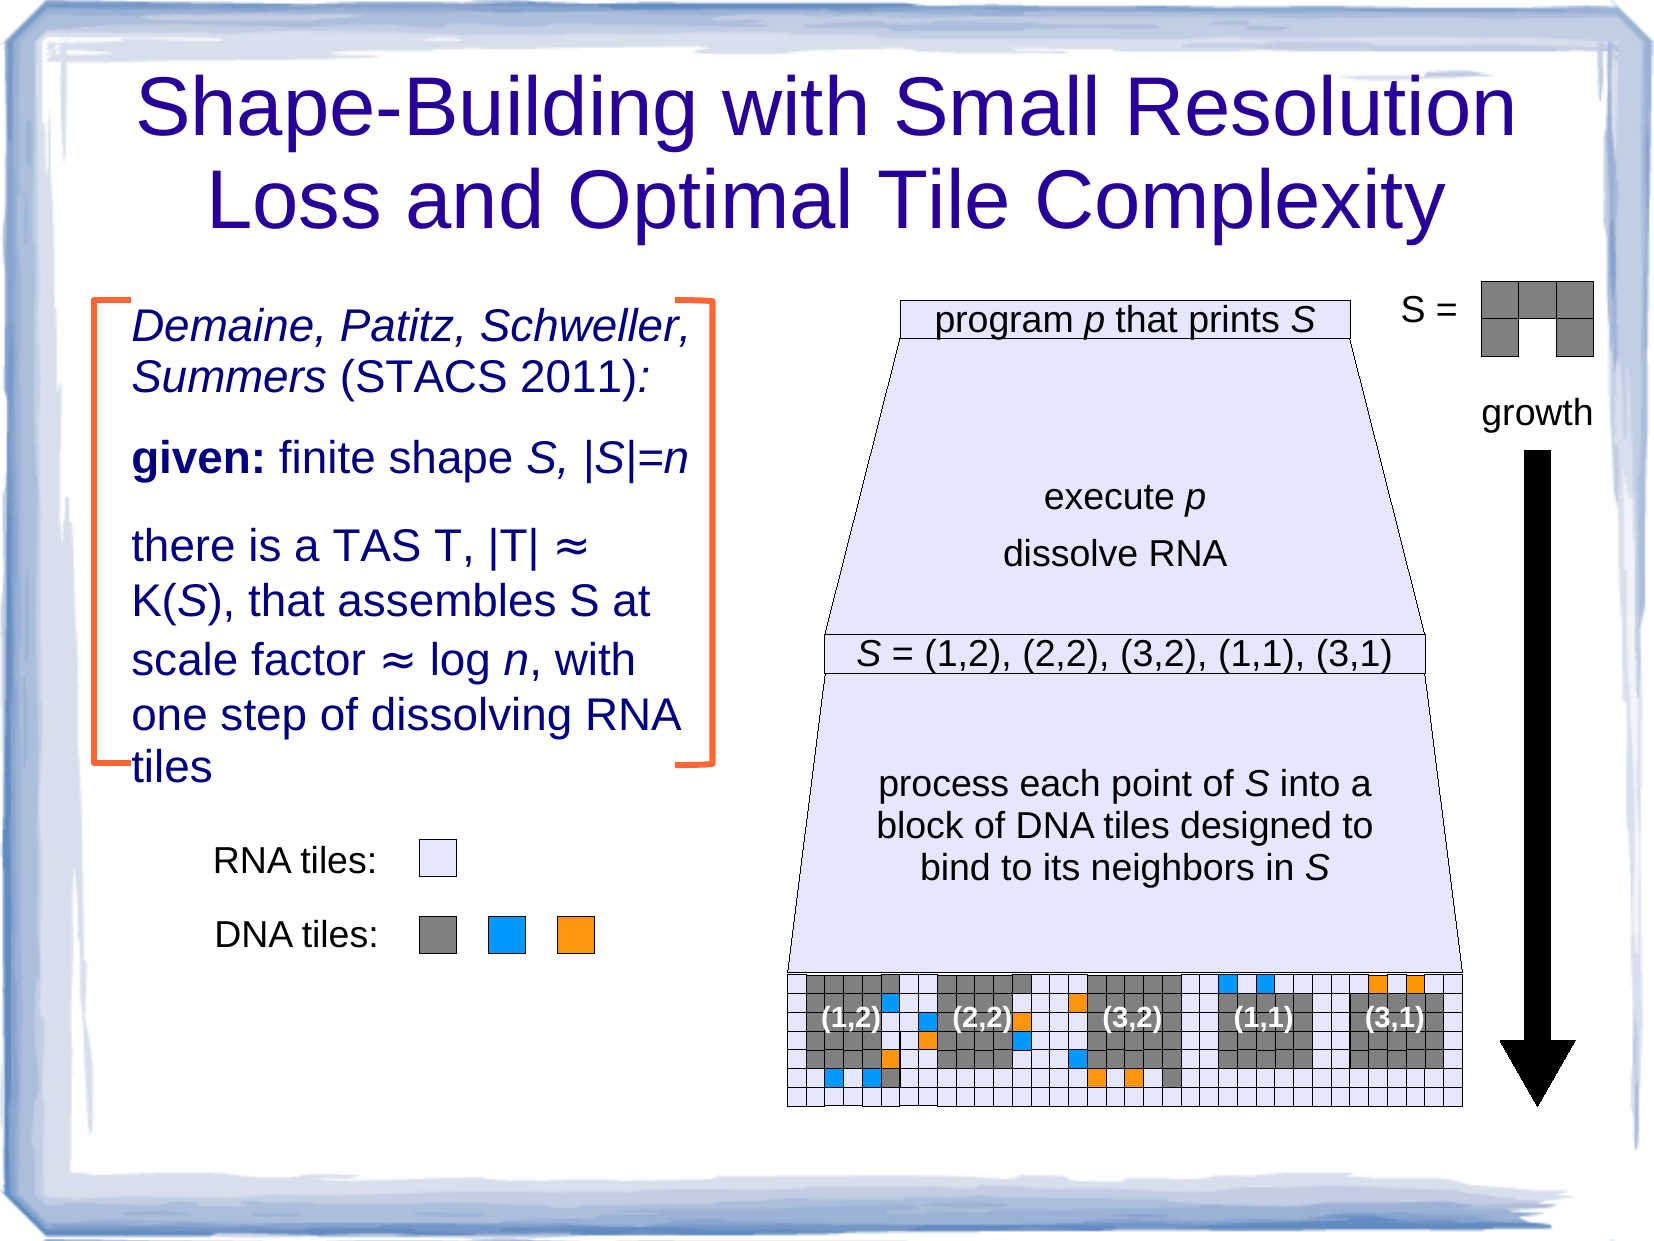

# Shape-Building with Small Resolution Loss and Optimal Tile Complexity
S =
Demaine, Patitz, Schweller, Summers (STACS 2011):
given: finite shape S, |S|=n
there is a TAS T, |T| ≈ K(S), that assembles S at scale factor ≈ log n, with one step of dissolving RNA tiles
program p that prints S
growth
execute p
S = (1,2), (2,2), (3,2), (1,1), (3,1)
dissolve RNA
process each point of S into a block of DNA tiles designed to bind to its neighbors in S
RNA tiles:
DNA tiles:
(1,1)
(1,2)
(2,2)
(3,2)
(3,1)